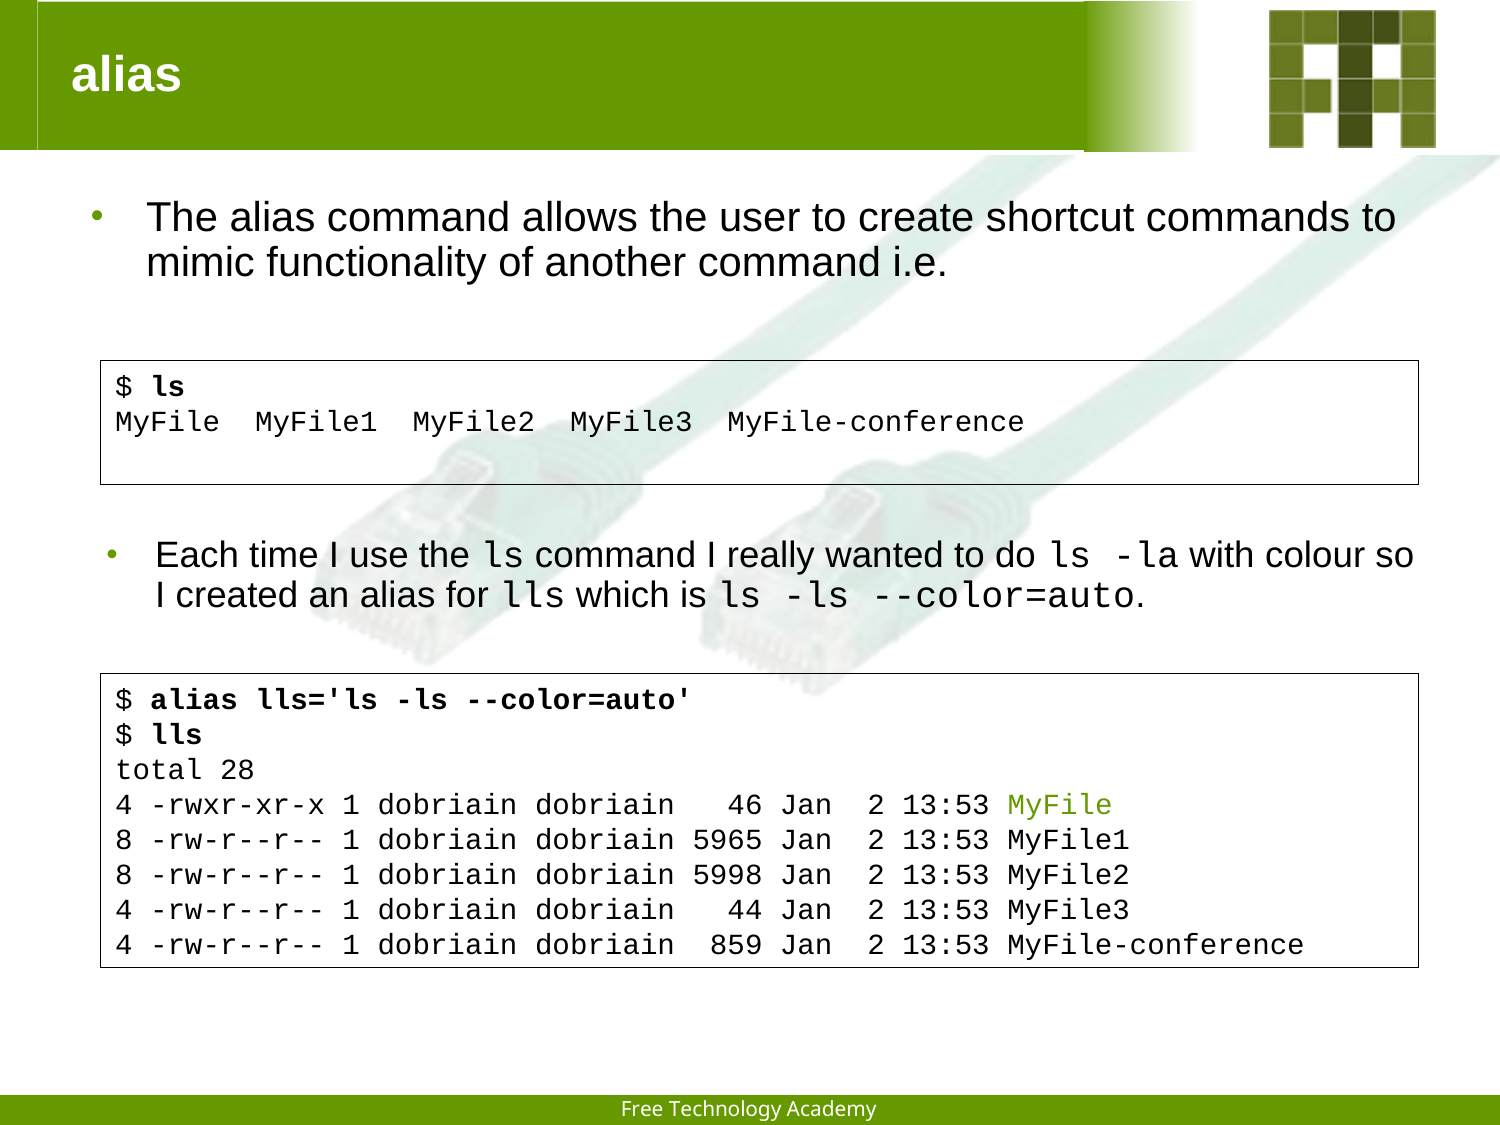

alias
# The alias command allows the user to create shortcut commands to mimic functionality of another command i.e.
$ ls
MyFile MyFile1 MyFile2 MyFile3 MyFile-conference
Each time I use the ls command I really wanted to do ls -la with colour so I created an alias for lls which is ls -ls --color=auto.
$ alias lls='ls -ls --color=auto'
$ lls
total 28
4 -rwxr-xr-x 1 dobriain dobriain 46 Jan 2 13:53 MyFile
8 -rw-r--r-- 1 dobriain dobriain 5965 Jan 2 13:53 MyFile1
8 -rw-r--r-- 1 dobriain dobriain 5998 Jan 2 13:53 MyFile2
4 -rw-r--r-- 1 dobriain dobriain 44 Jan 2 13:53 MyFile3
4 -rw-r--r-- 1 dobriain dobriain 859 Jan 2 13:53 MyFile-conference